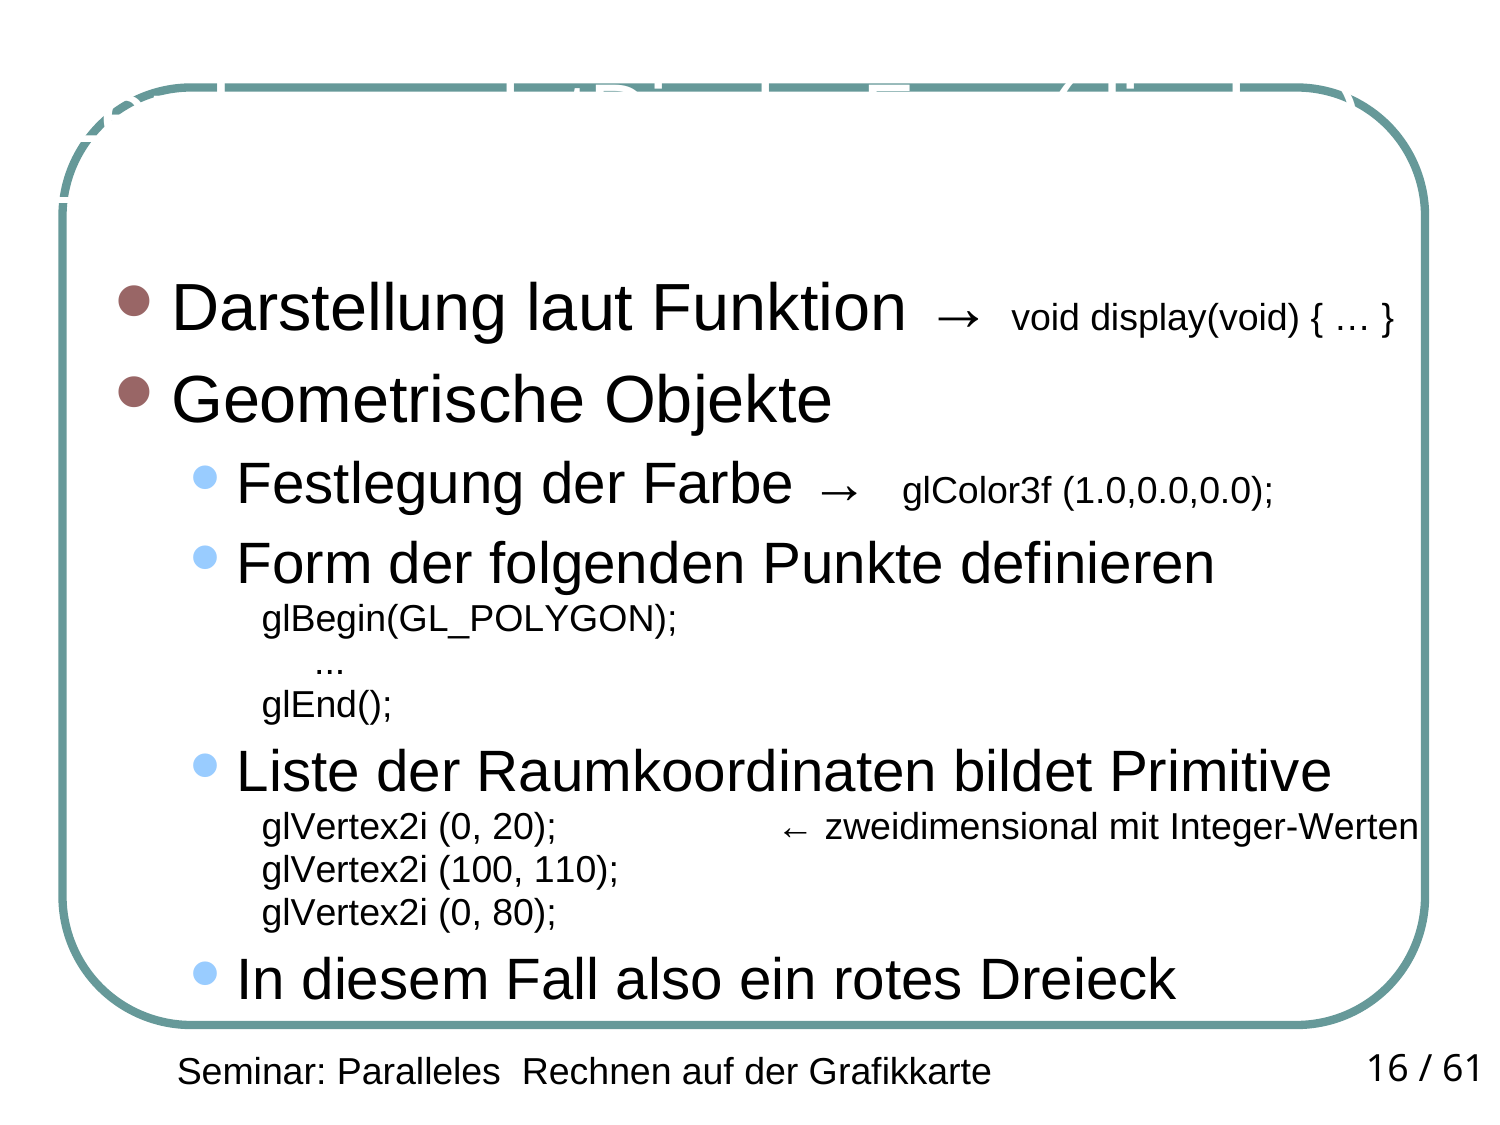

# Zeichnen: glutDisplayFunc(display)
Darstellung laut Funktion → void display(void) { … }
Geometrische Objekte
Festlegung der Farbe → glColor3f (1.0,0.0,0.0);
Form der folgenden Punkte definieren
 glBegin(GL_POLYGON);
 ...
 glEnd();
Liste der Raumkoordinaten bildet Primitive
 glVertex2i (0, 20); ← zweidimensional mit Integer-Werten
 glVertex2i (100, 110);
 glVertex2i (0, 80);
In diesem Fall also ein rotes Dreieck
Seminar: Paralleles Rechnen auf der Grafikkarte
16